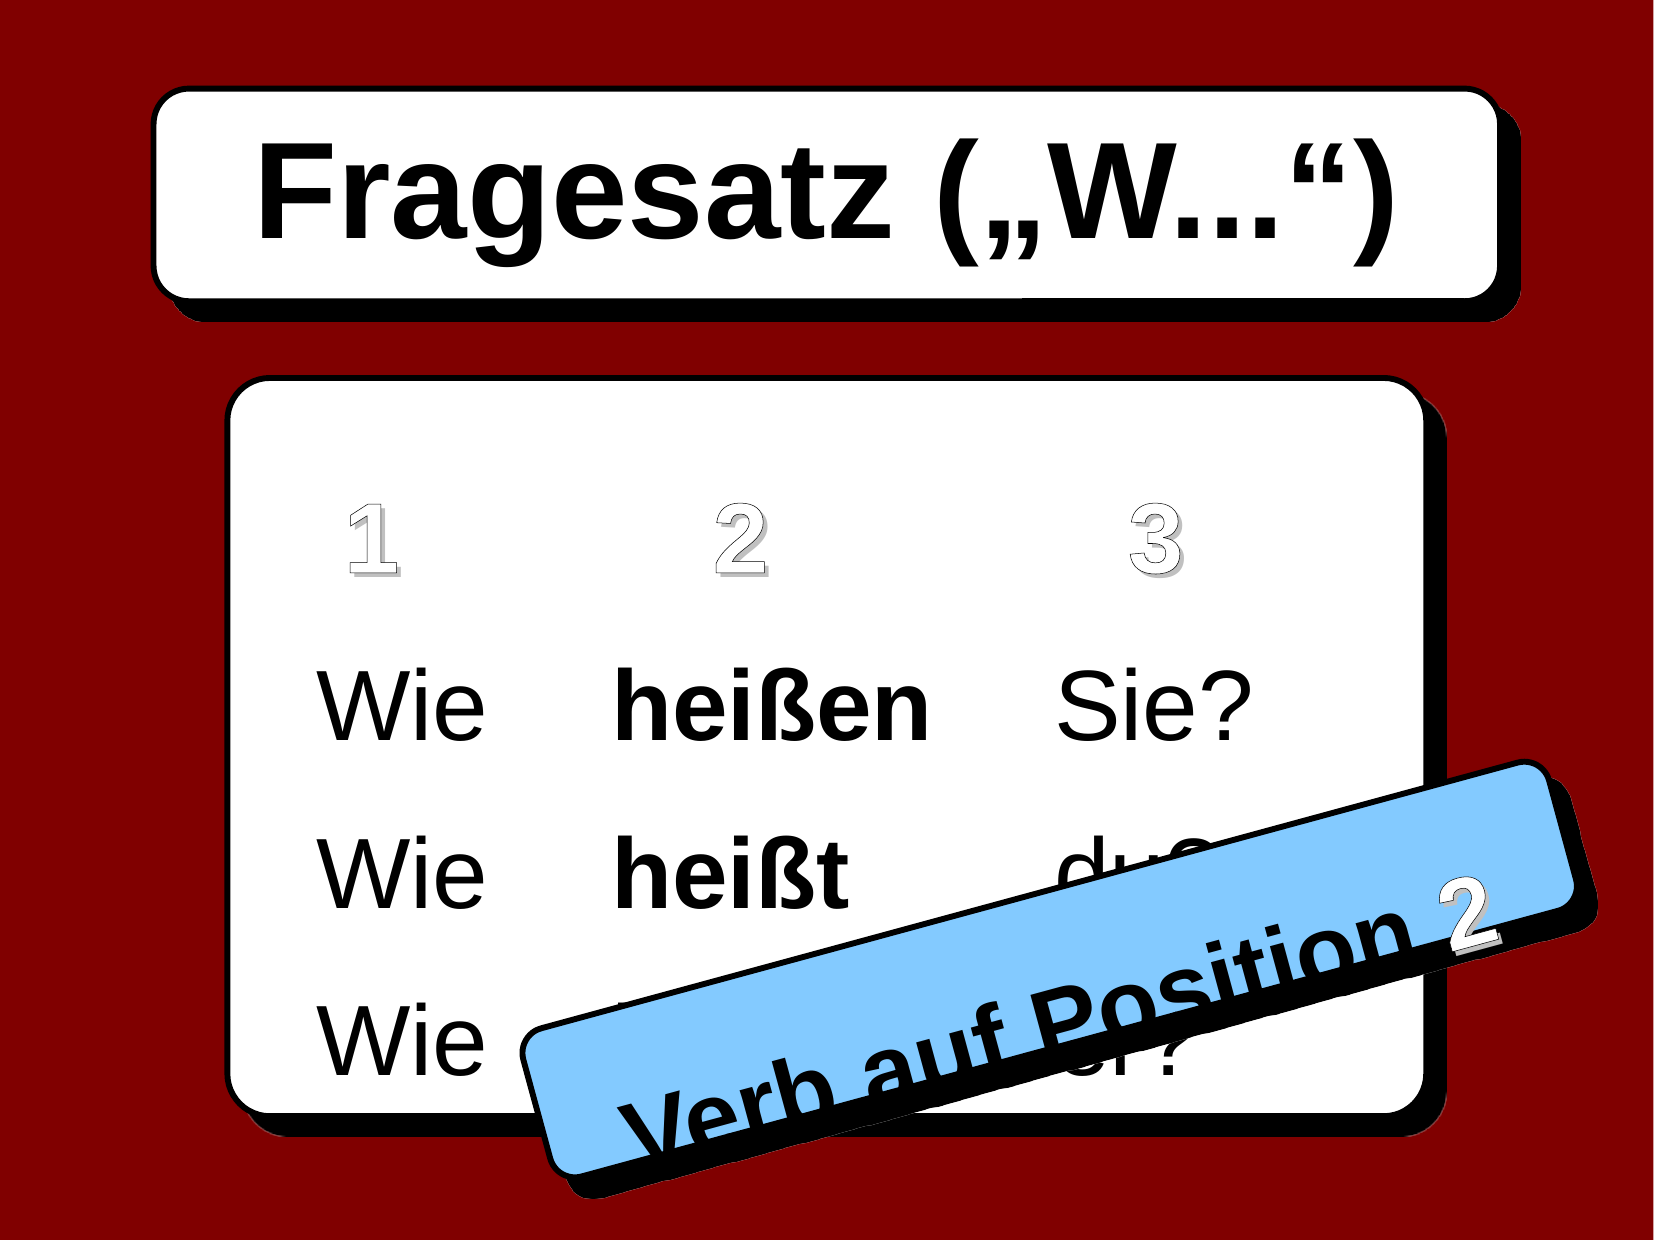

Fragesatz („W...“)
 1				 2					3
Wie		heißen		Sie?
Wie		heißt			du?
Wie		heißt			er?
Verb auf Position 2